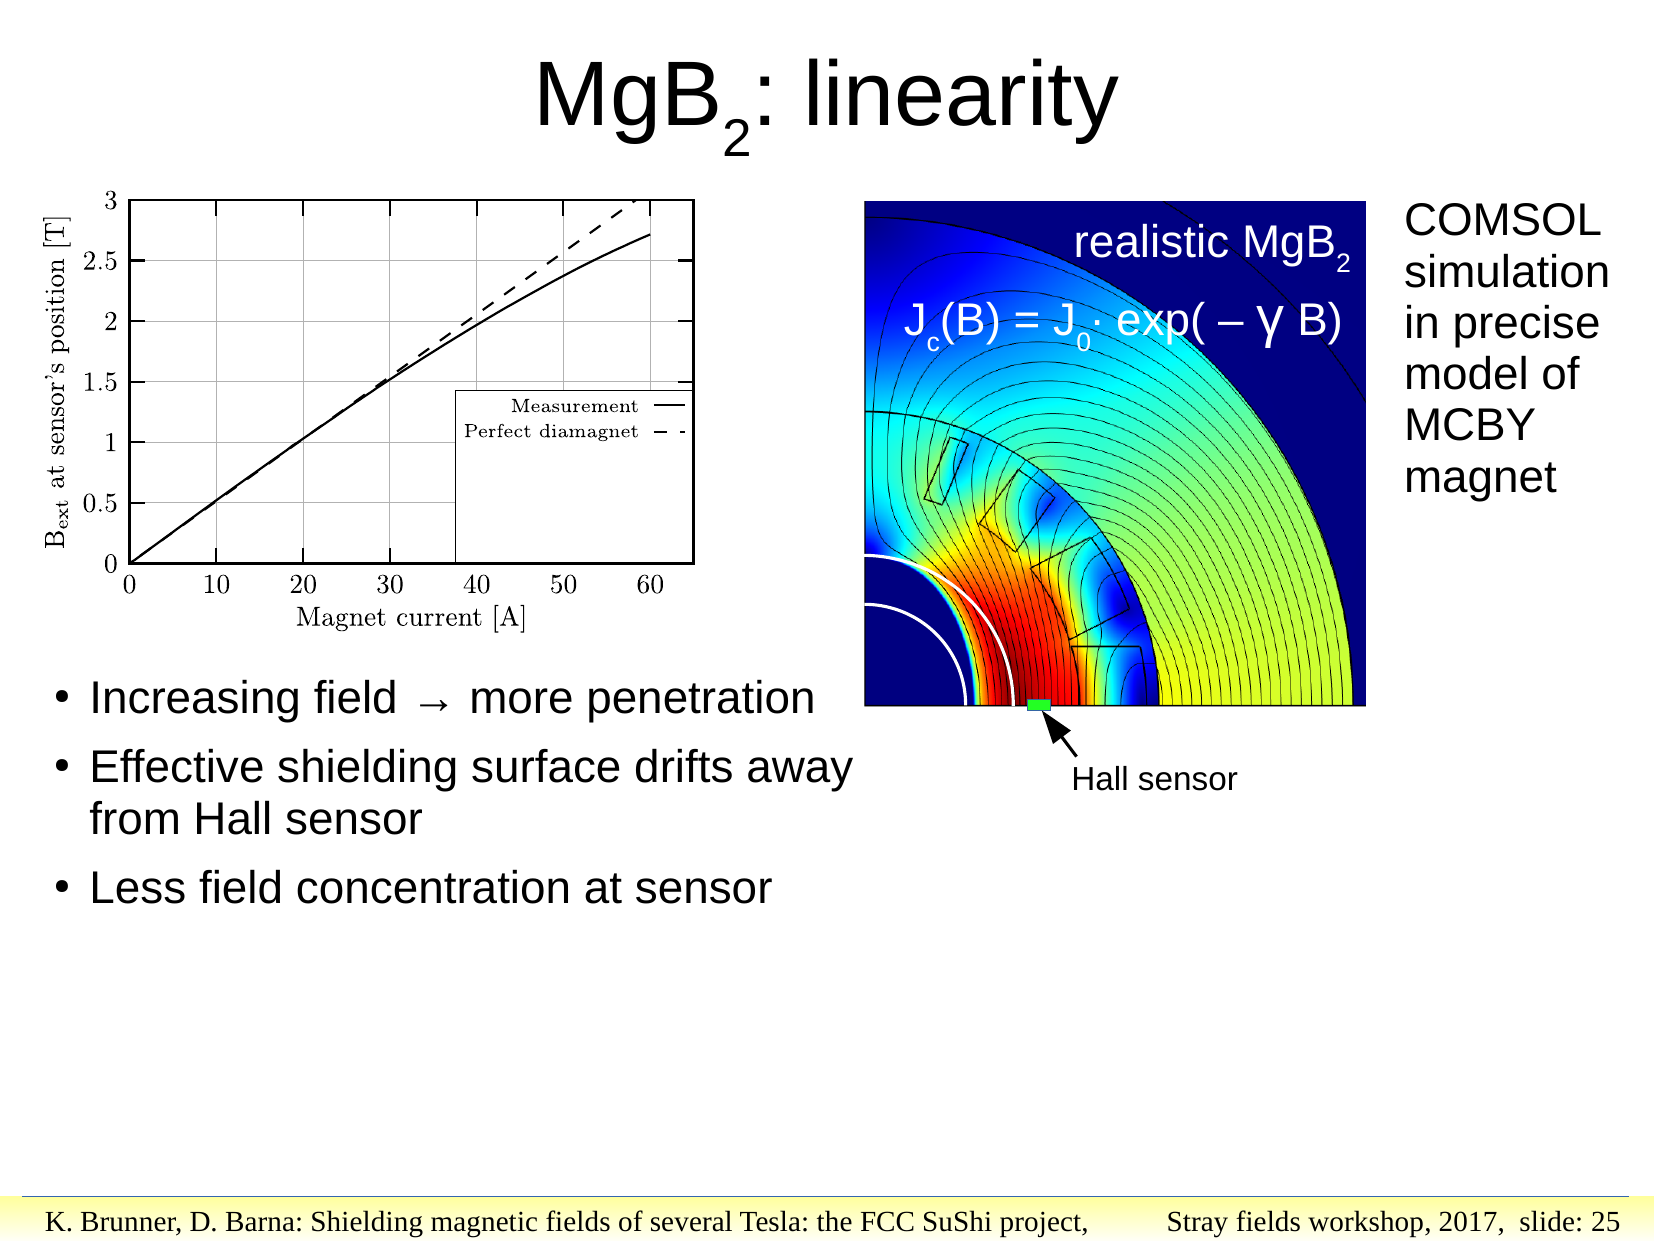

# MgB2: linearity
COMSOL simulation in precise model of MCBY magnet
realistic MgB2
Jc(B) = J0∙ exp( – γ B)
Hall sensor
Increasing field → more penetration
Effective shielding surface drifts away from Hall sensor
Less field concentration at sensor